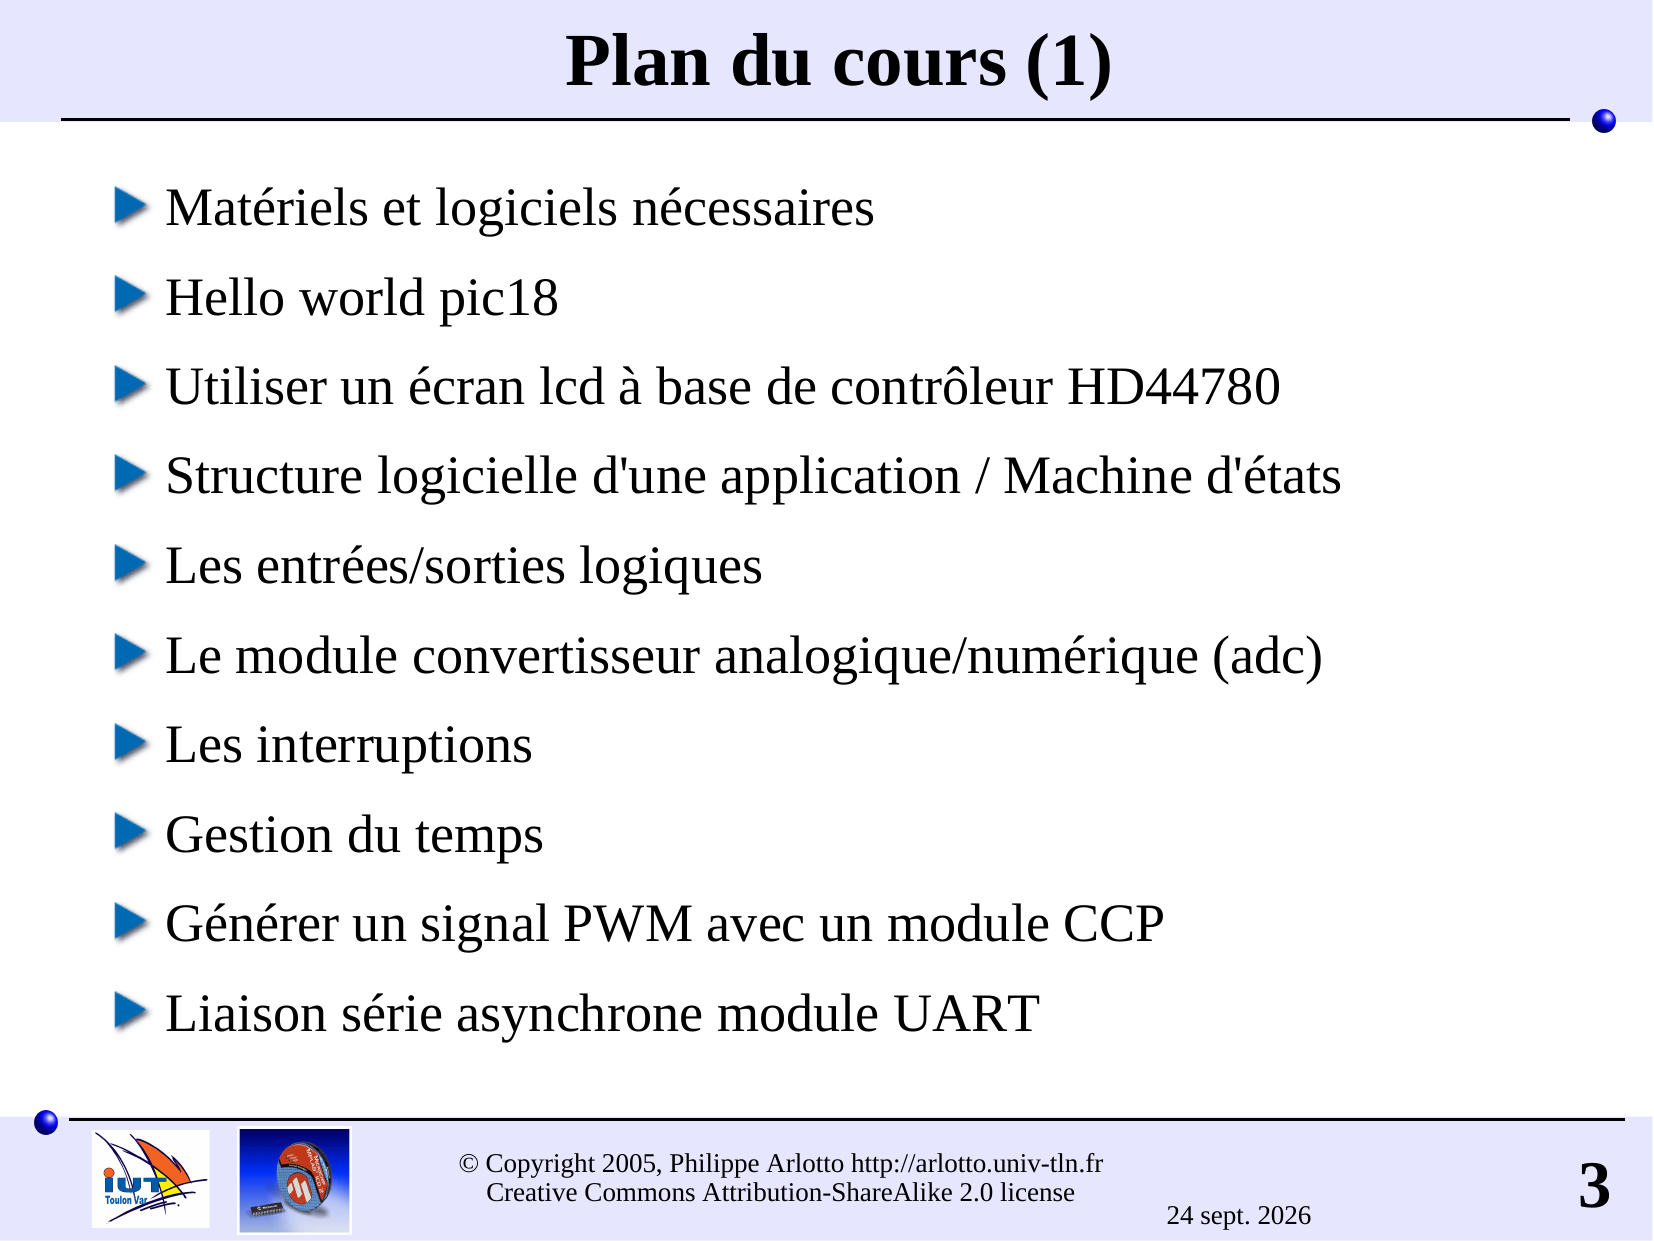

# Plan du cours (1)
Matériels et logiciels nécessaires
Hello world pic18
Utiliser un écran lcd à base de contrôleur HD44780
Structure logicielle d'une application / Machine d'états
Les entrées/sorties logiques
Le module convertisseur analogique/numérique (adc)
Les interruptions
Gestion du temps
Générer un signal PWM avec un module CCP
Liaison série asynchrone module UART